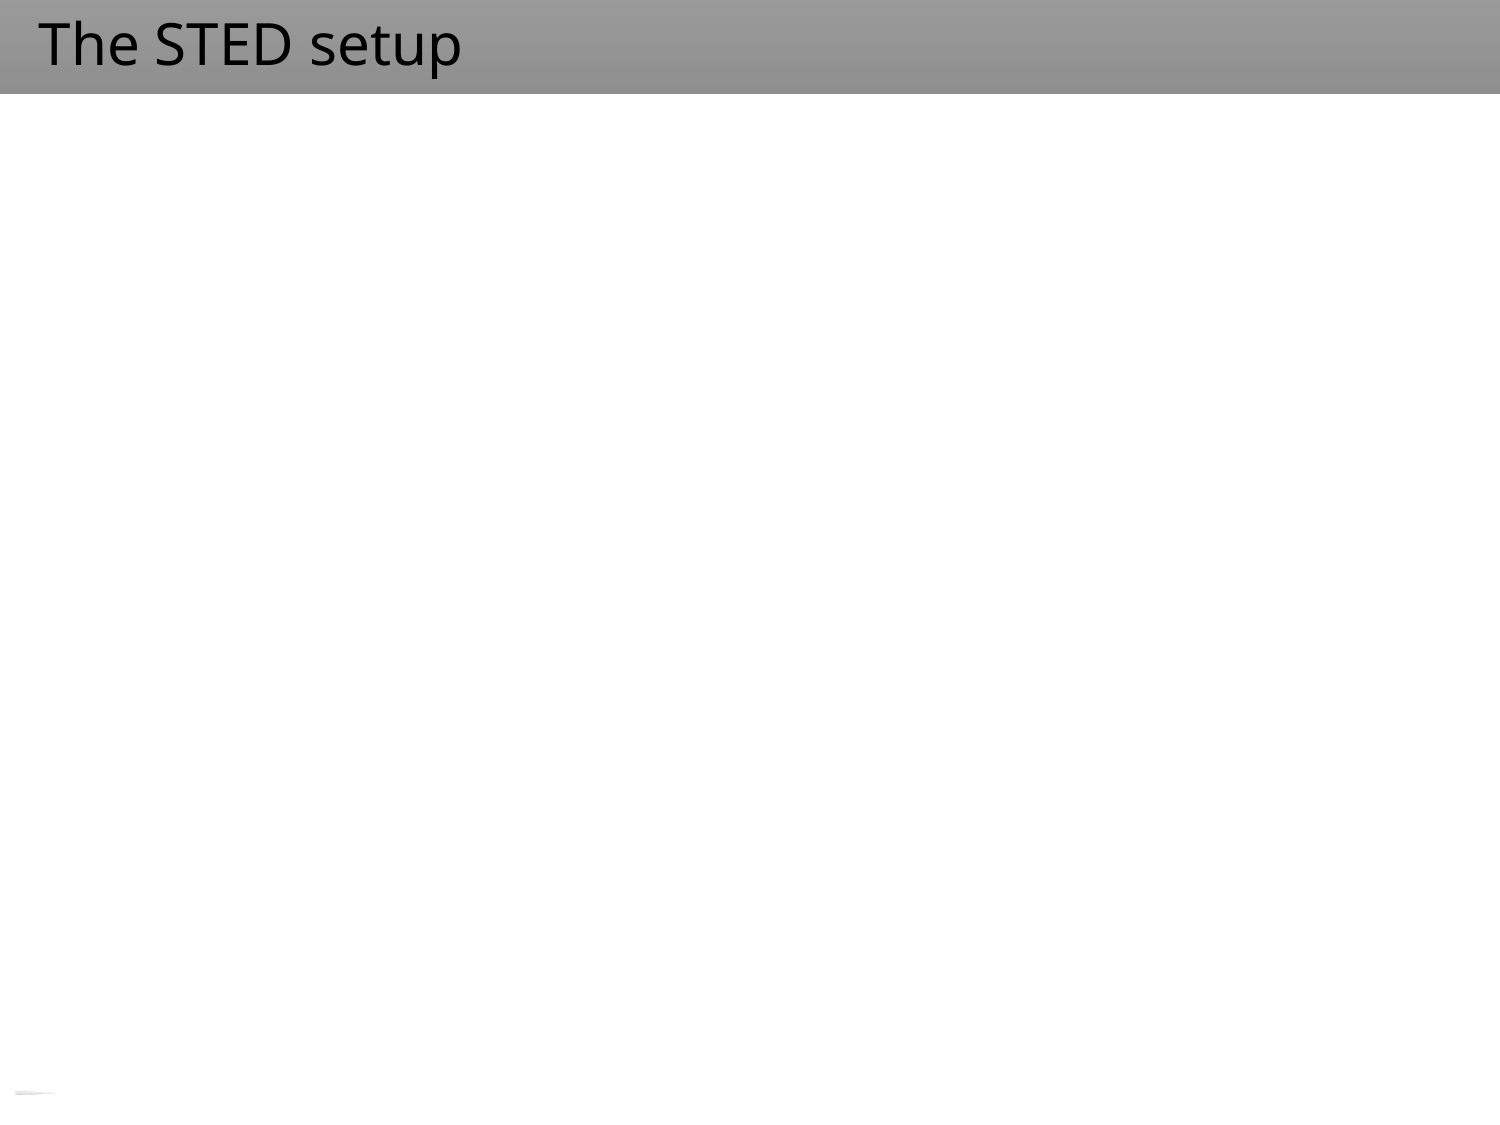

# The STED setup
The STED-microscope relies on pairs of synchronized laser pulses
excitation is performed by a subpicosecond laser pulse that is tuned to the absorption spectrum of the dye.
The excitation pulse is focused into the sample, producing an ordinary diffraction limited spot of excited molecules. The excitation pulse is immediately followed by a depletion pulse, dubbed 'STED-pulse'.
 The STED pulse is red-shifted in frequency to the emission spectrum of the dye, so that its lower energy photons act ideally only on the excited dye molecules, quenching them to the ground state by stimulated emission.
 The net effect of the STED pulse is that the affected excited molecules cannot fluoresce because their energy is dumped and lost in the STED pulse.
By spatially arranging the STED pulse in a doughnut mode, only the molecules at the periphery of the spot are ideally quenched
In the center of the doughnut, where the STED pulse is vanishing, fluorescence ideally remains unaffected